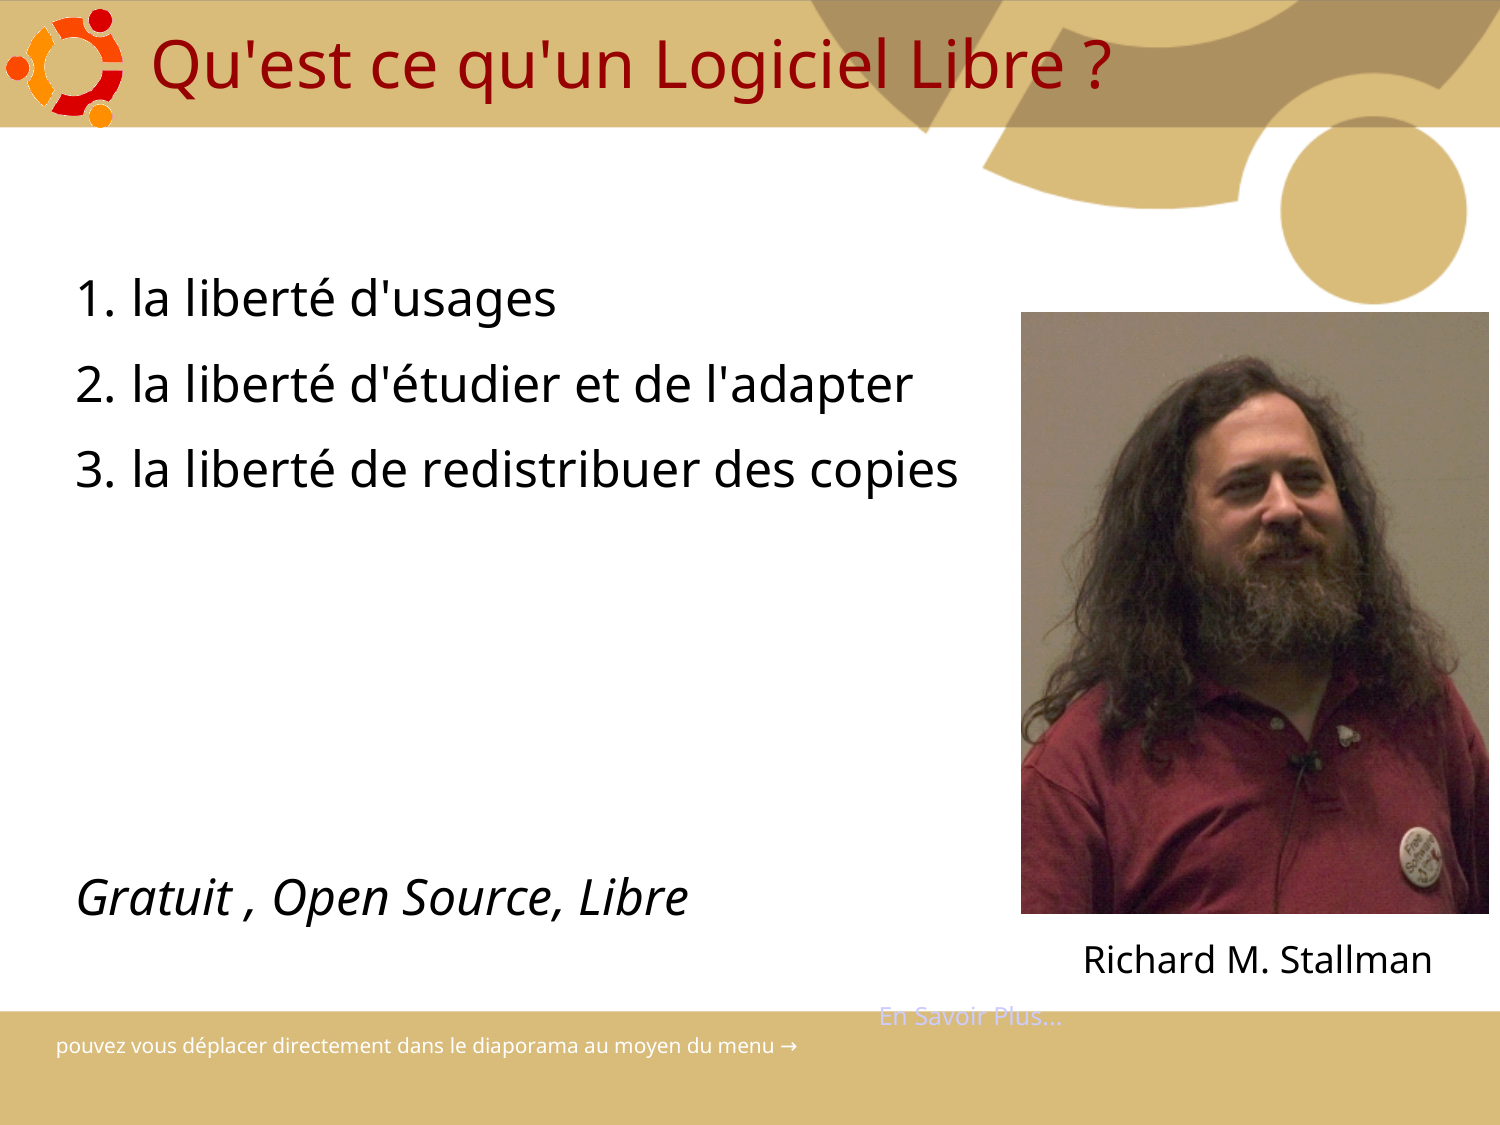

# Qu'est ce qu'un Logiciel Libre ?
la liberté d'usages
la liberté d'étudier et de l'adapter
la liberté de redistribuer des copies
Gratuit , Open Source, Libre
En Savoir Plus...
Richard M. Stallman
pouvez vous déplacer directement dans le diaporama au moyen du menu →